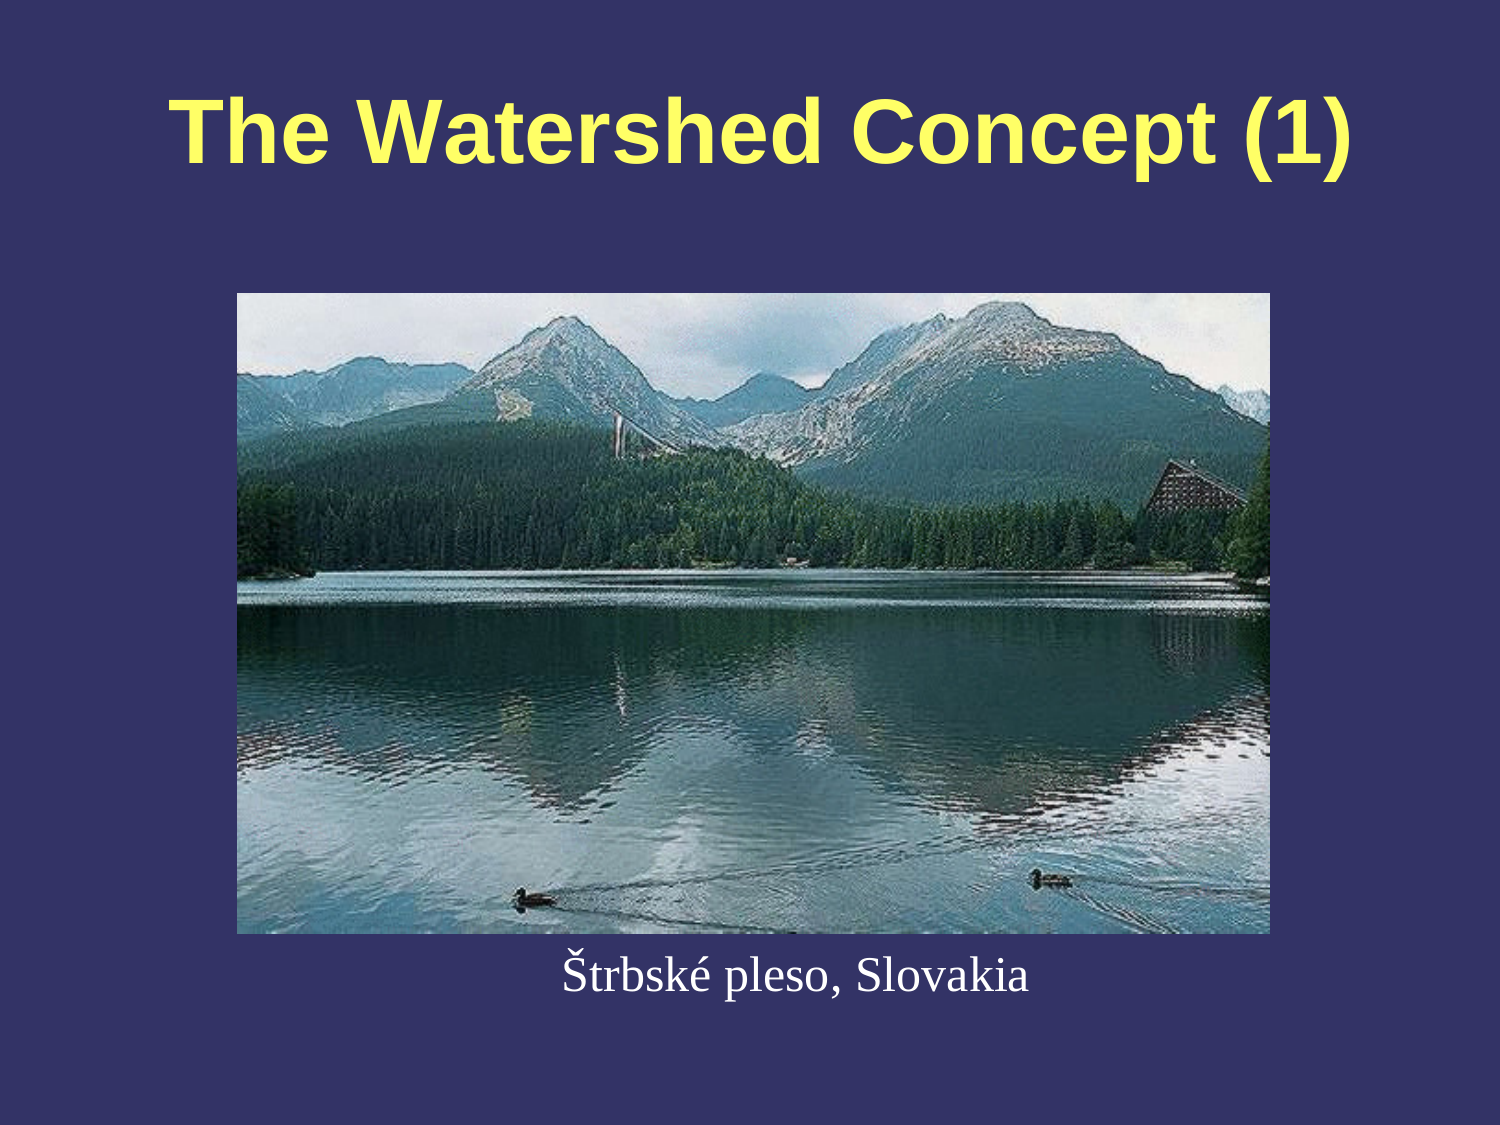

# The Watershed Concept (1)
Štrbské pleso, Slovakia